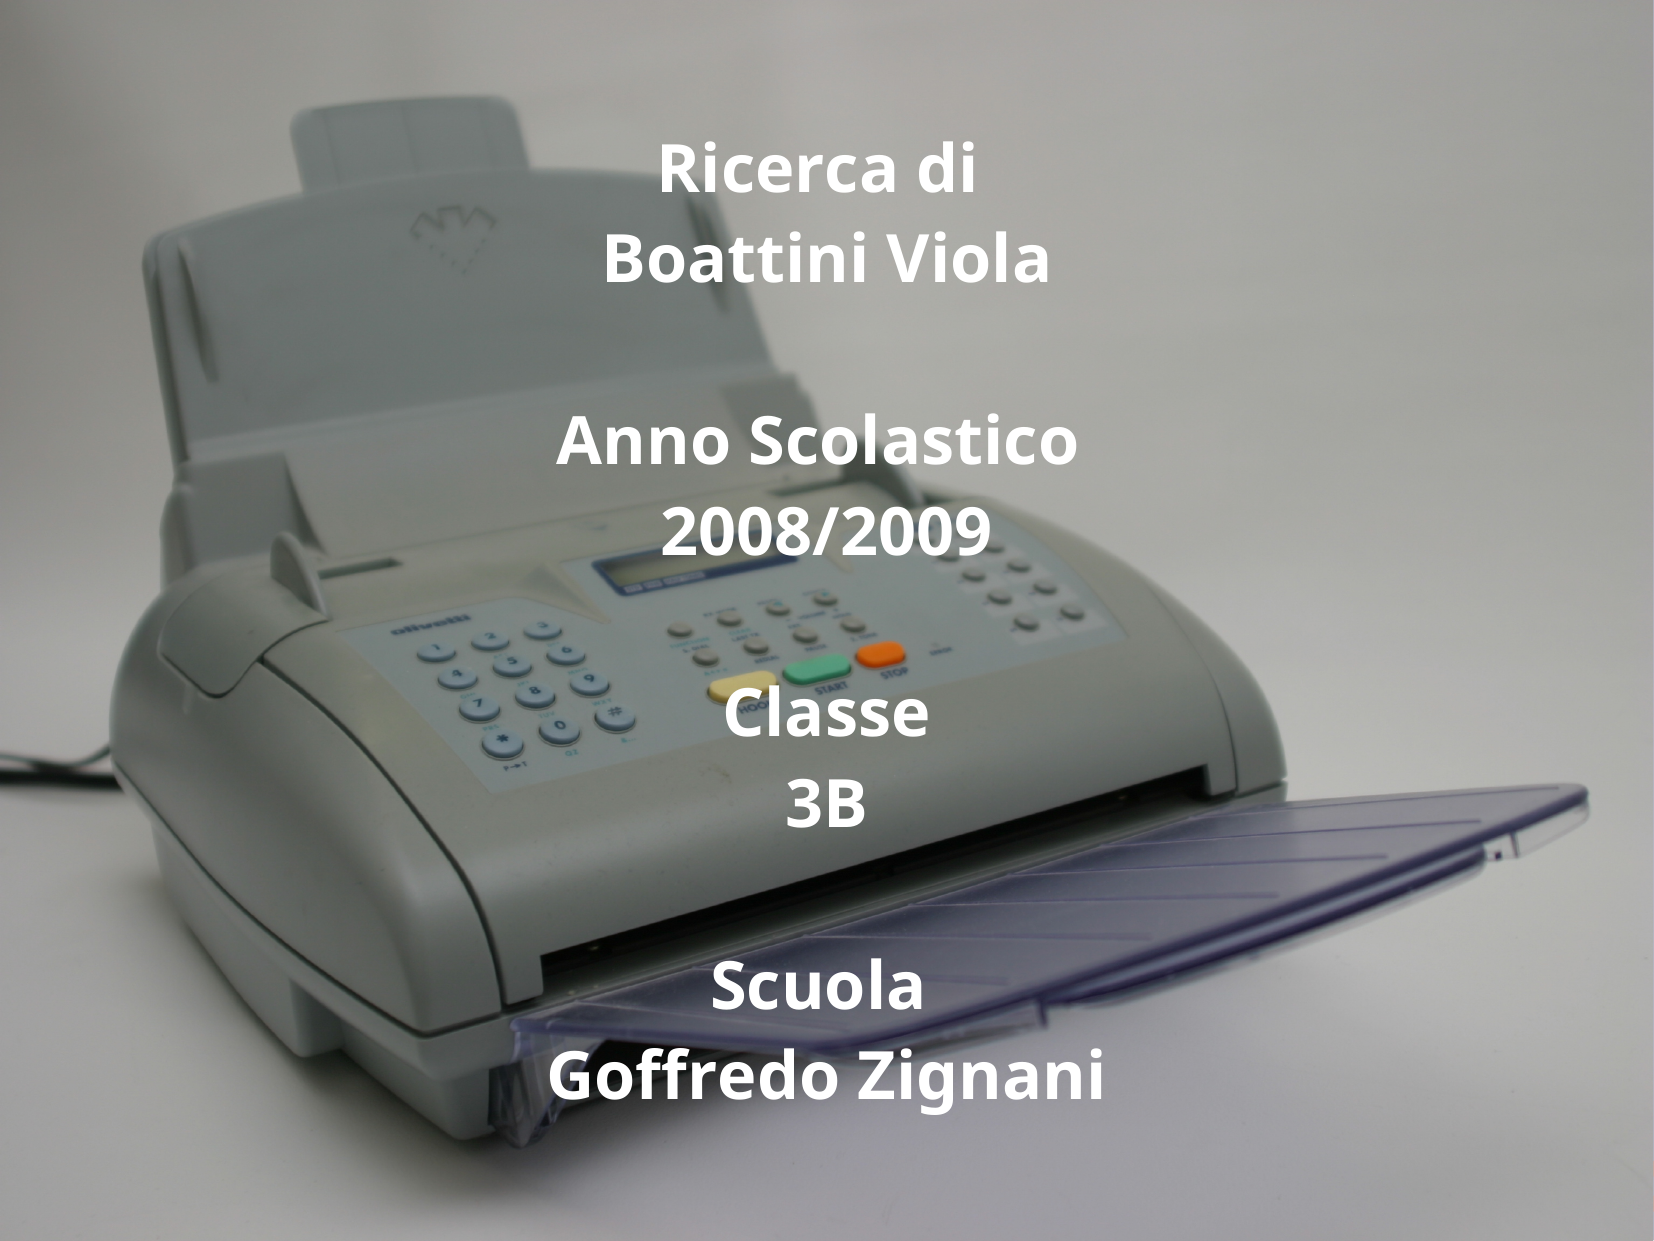

Ricerca di
Boattini Viola
Anno Scolastico
2008/2009
Classe
3B
Scuola
Goffredo Zignani
# La storia del Telefax